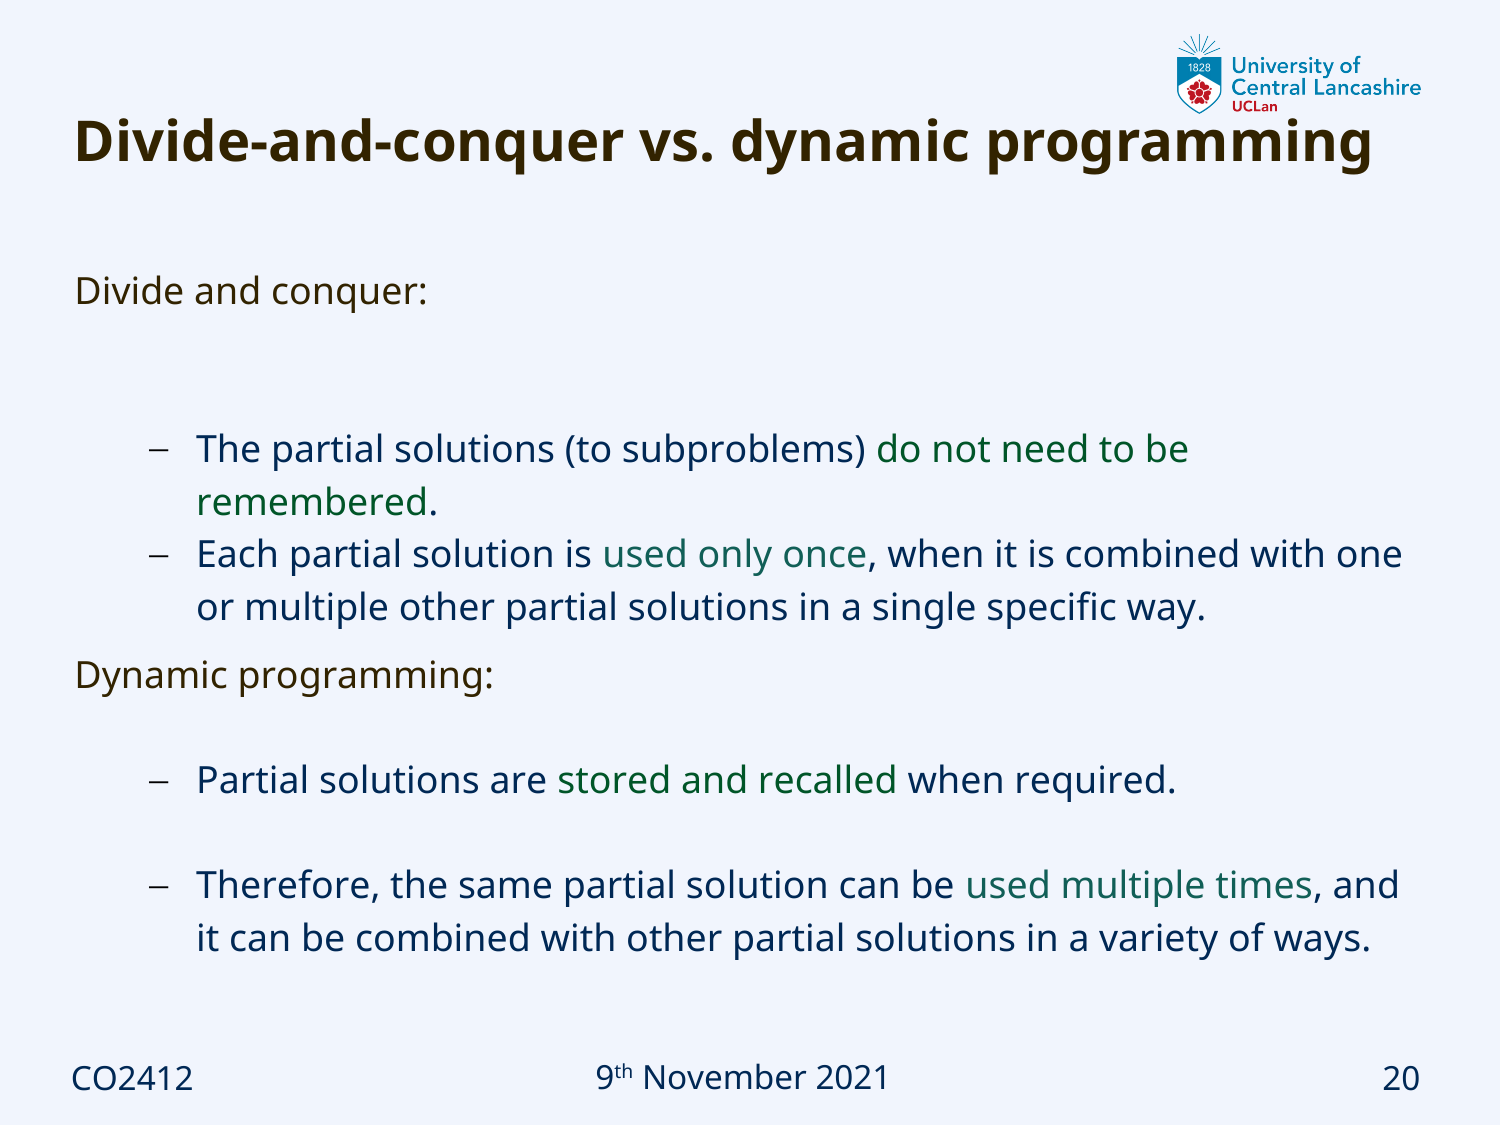

# Divide-and-conquer vs. dynamic programming
Divide and conquer:
The partial solutions (to subproblems) do not need to be remembered.
Each partial solution is used only once, when it is combined with one or multiple other partial solutions in a single specific way.
Dynamic programming:
Partial solutions are stored and recalled when required.
Therefore, the same partial solution can be used multiple times, and it can be combined with other partial solutions in a variety of ways.